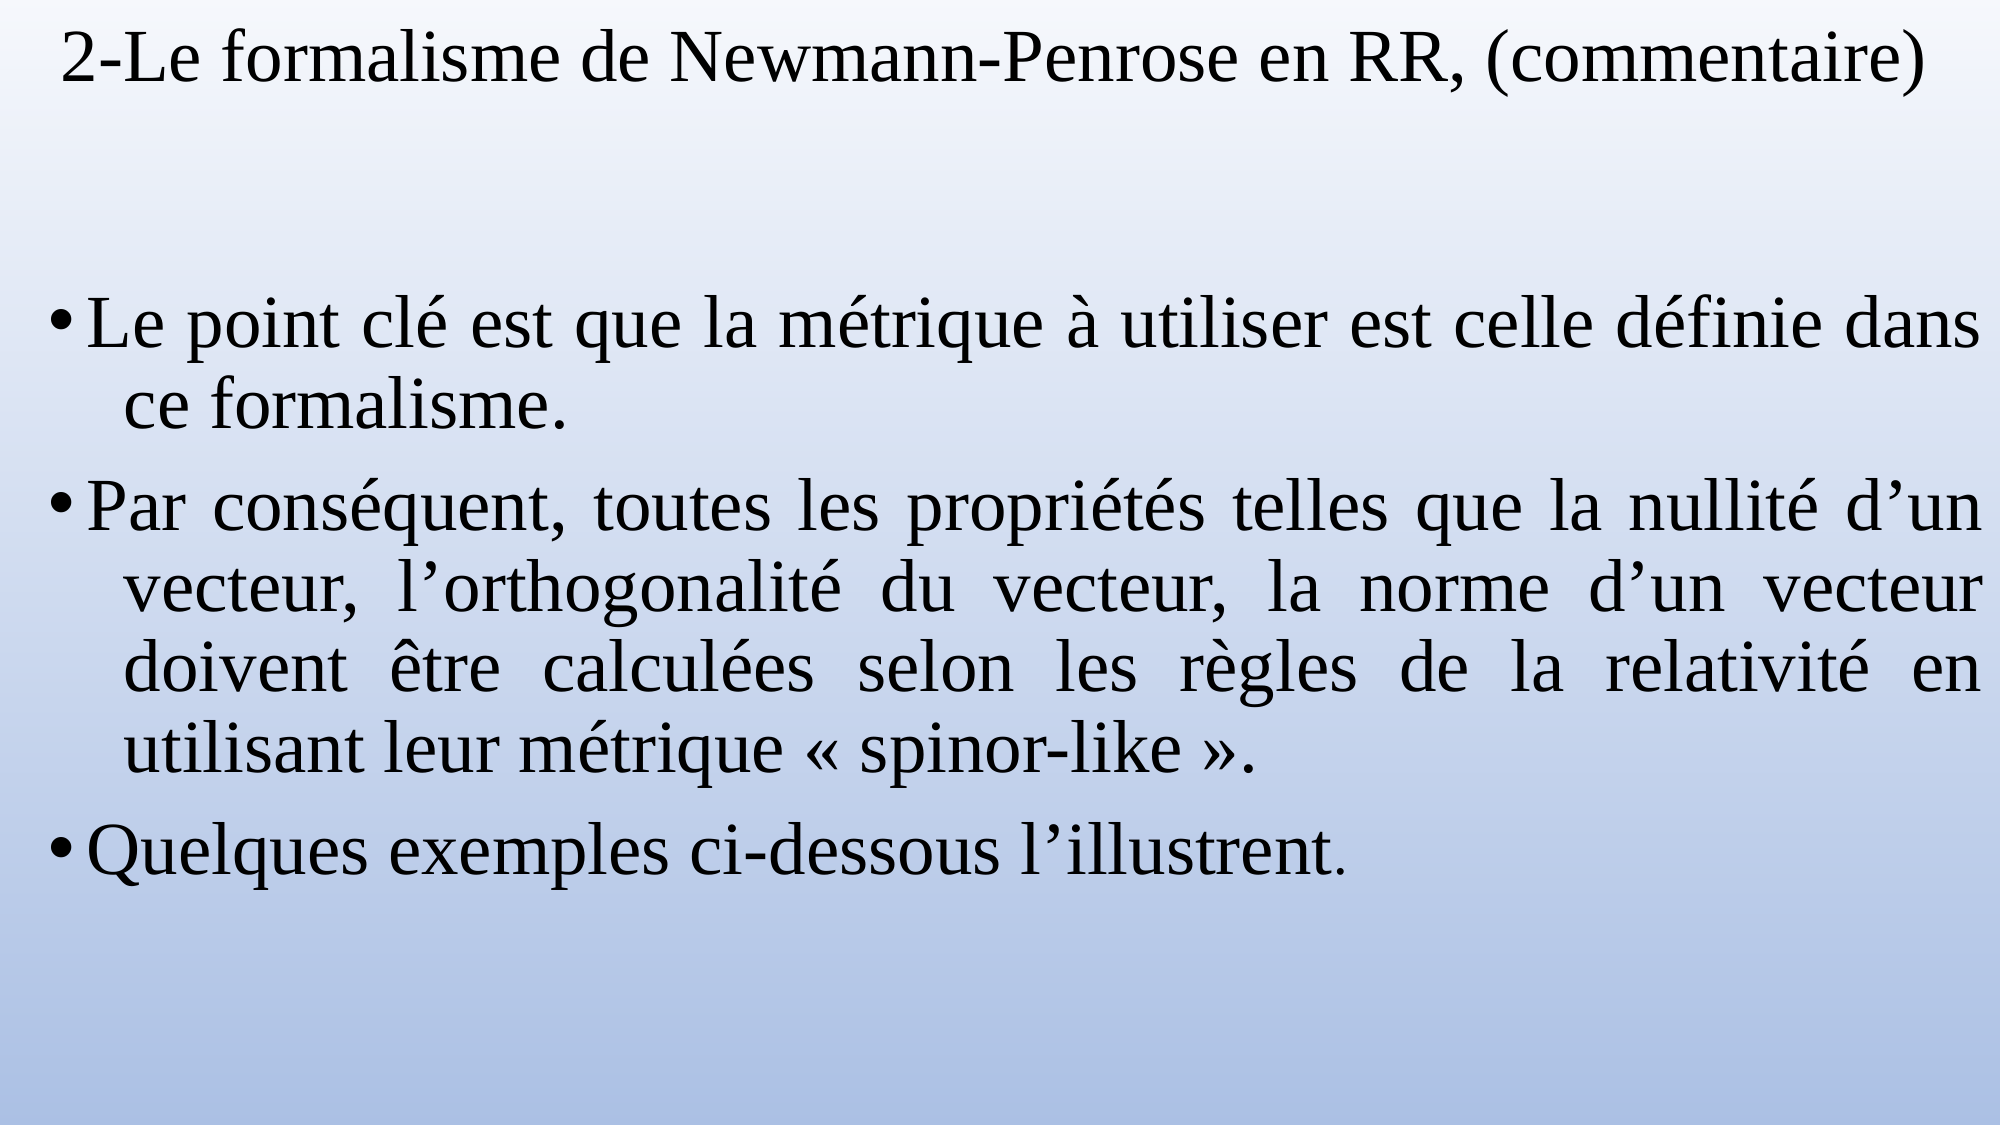

# 2-Le formalisme de Newmann-Penrose en RR, (commentaire)
Le point clé est que la métrique à utiliser est celle définie dans ce formalisme.
Par conséquent, toutes les propriétés telles que la nullité d’un vecteur, l’orthogonalité du vecteur, la norme d’un vecteur doivent être calculées selon les règles de la relativité en utilisant leur métrique « spinor-like ».
Quelques exemples ci-dessous l’illustrent.